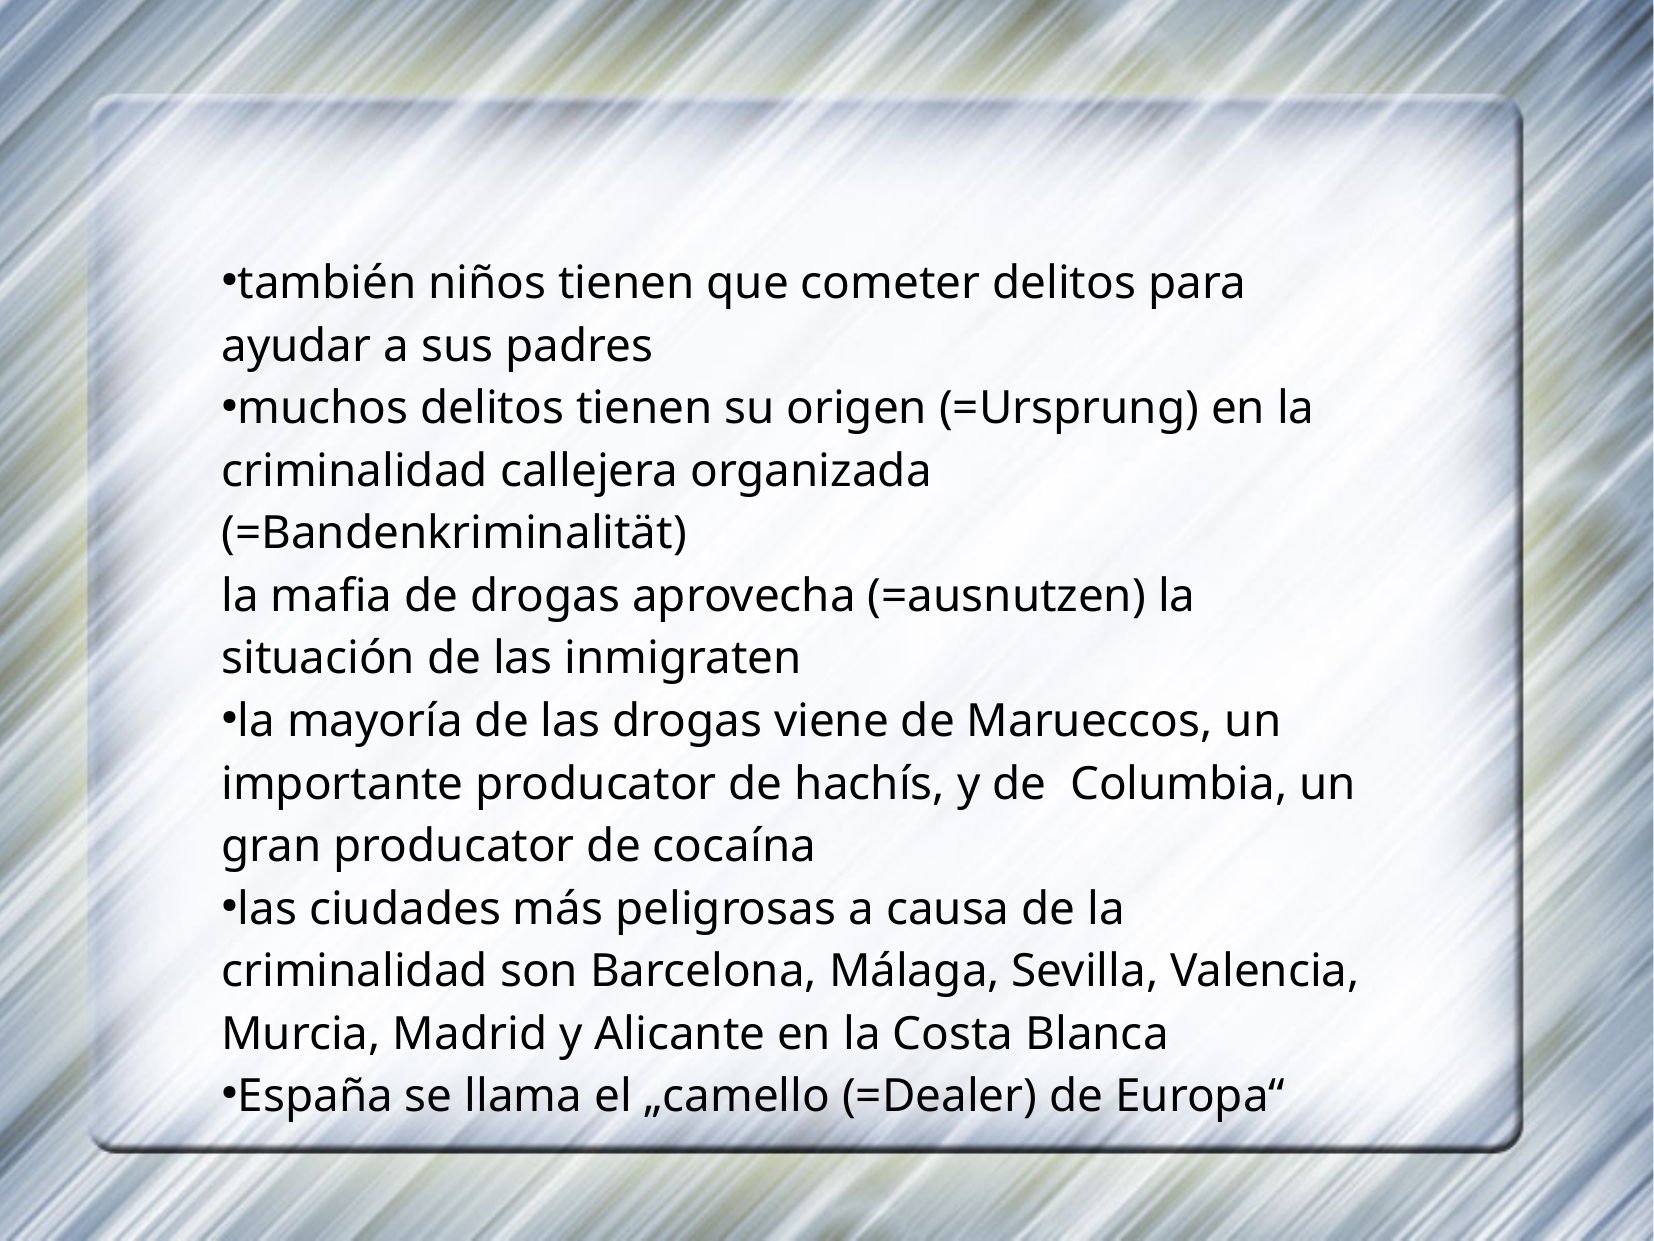

también niños tienen que cometer delitos para ayudar a sus padres
muchos delitos tienen su origen (=Ursprung) en la criminalidad callejera organizada (=Bandenkriminalität)
la mafia de drogas aprovecha (=ausnutzen) la situación de las inmigraten
la mayoría de las drogas viene de Marueccos, un importante producator de hachís, y de Columbia, un gran producator de cocaína
las ciudades más peligrosas a causa de la criminalidad son Barcelona, Málaga, Sevilla, Valencia, Murcia, Madrid y Alicante en la Costa Blanca
España se llama el „camello (=Dealer) de Europa“